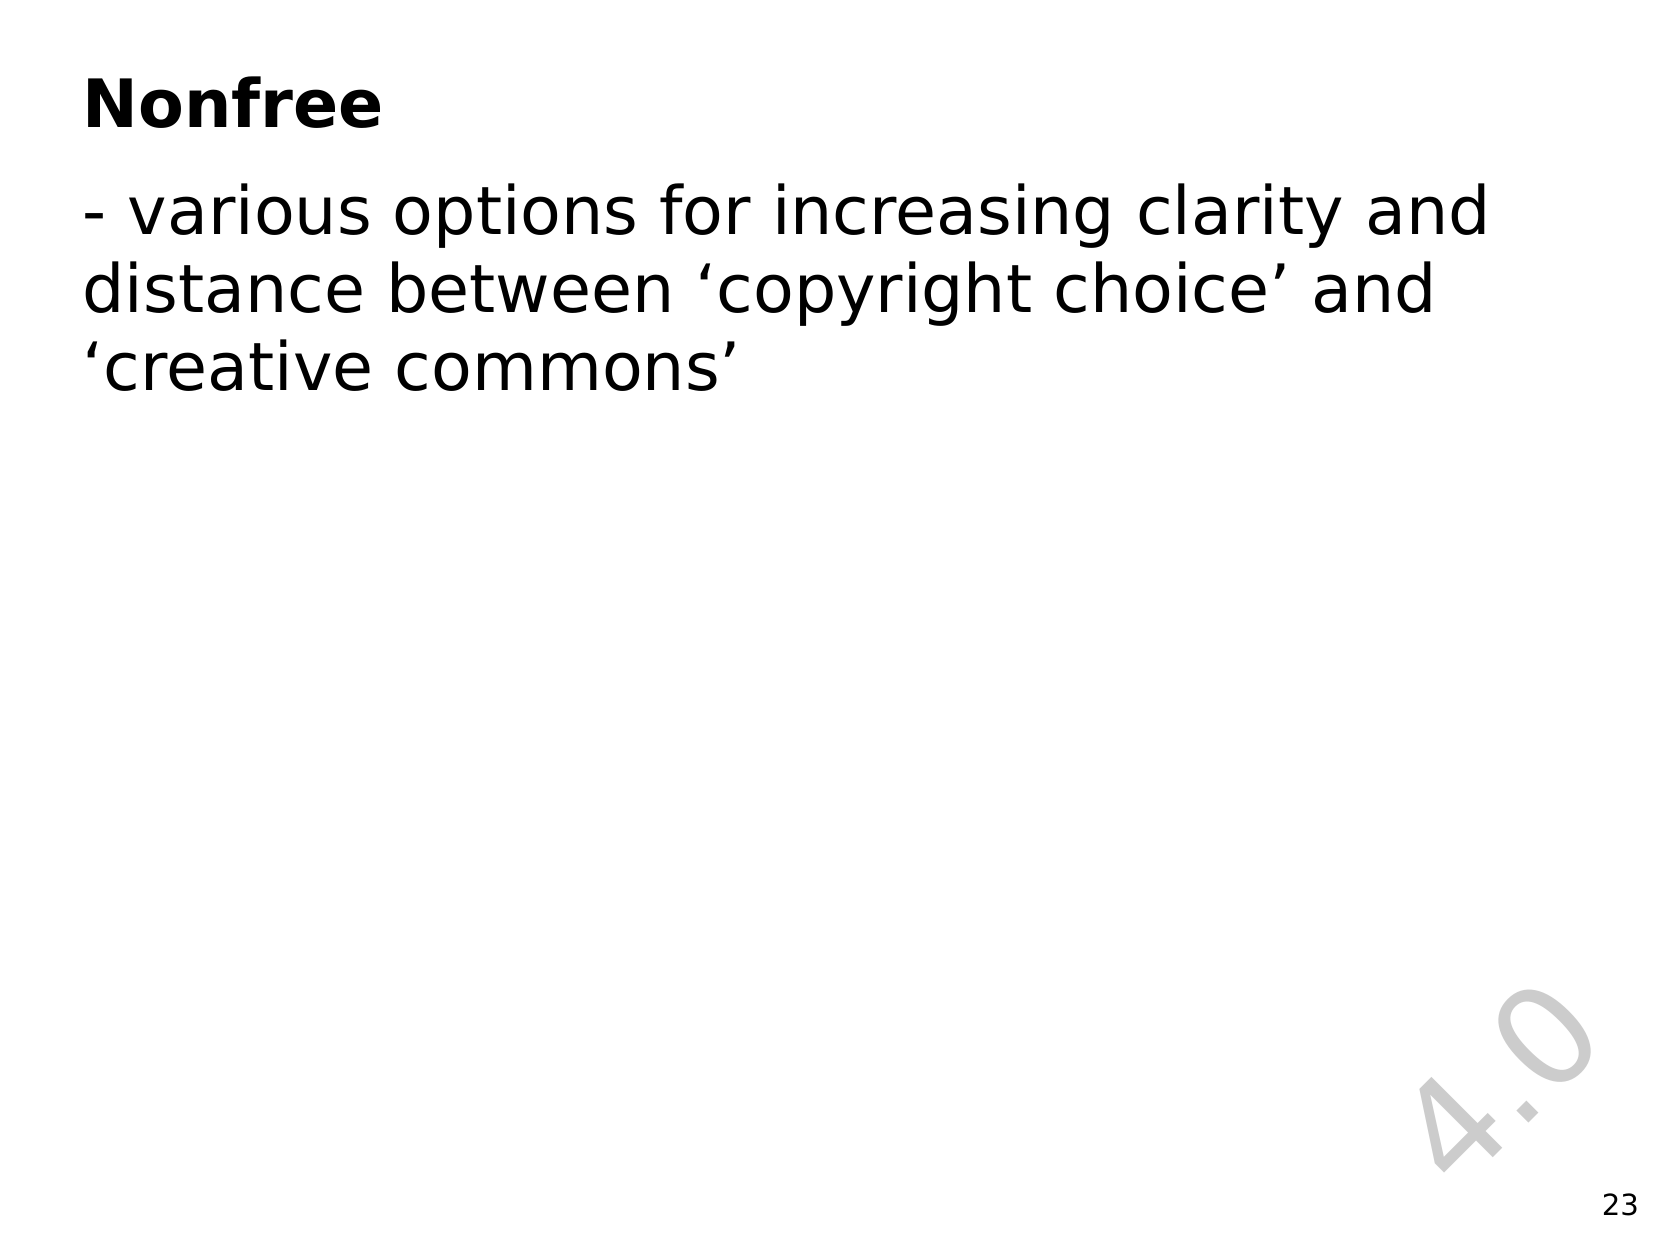

# Nonfree
- various options for increasing clarity and distance between ‘copyright choice’ and ‘creative commons’
4.0